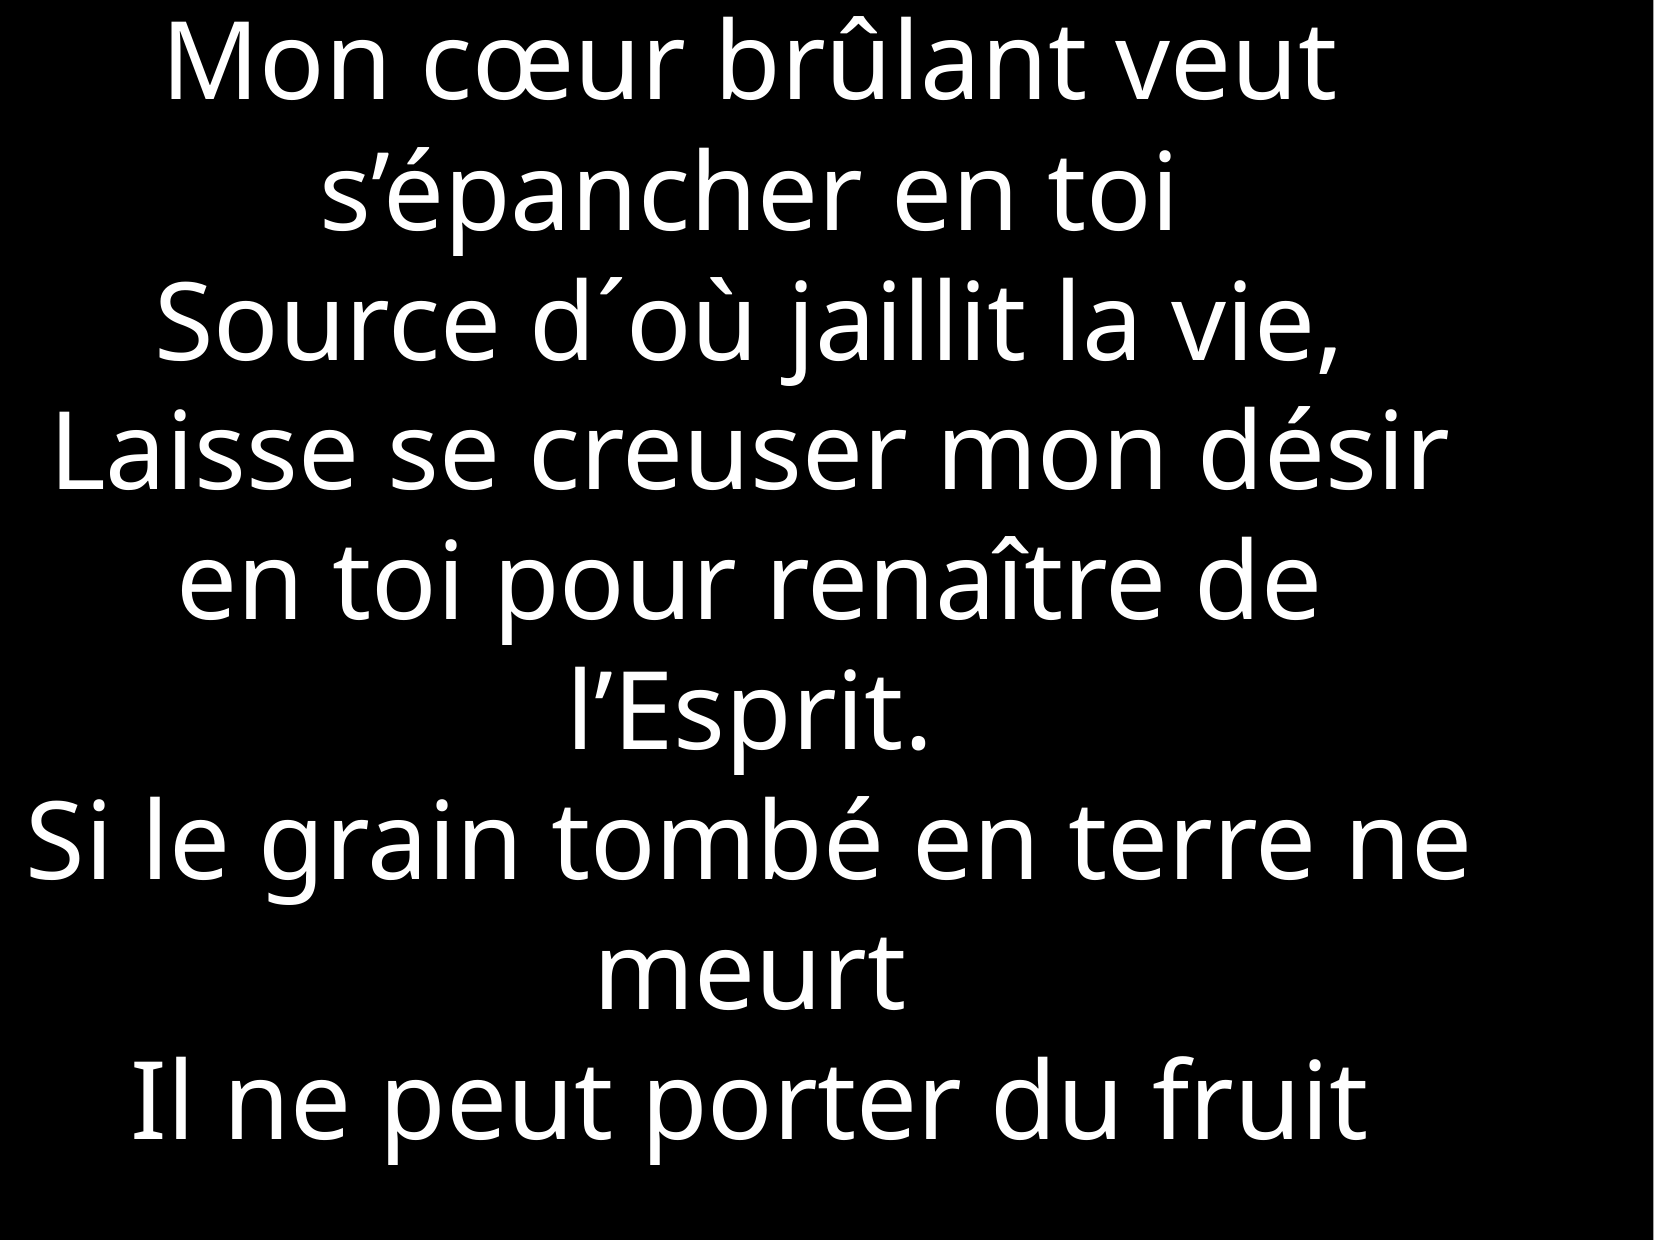

Mon cœur brûlant veut s’épancher en toi
Source d´où jaillit la vie,
Laisse se creuser mon désir en toi pour renaître de l’Esprit.
Si le grain tombé en terre ne meurt
Il ne peut porter du fruit